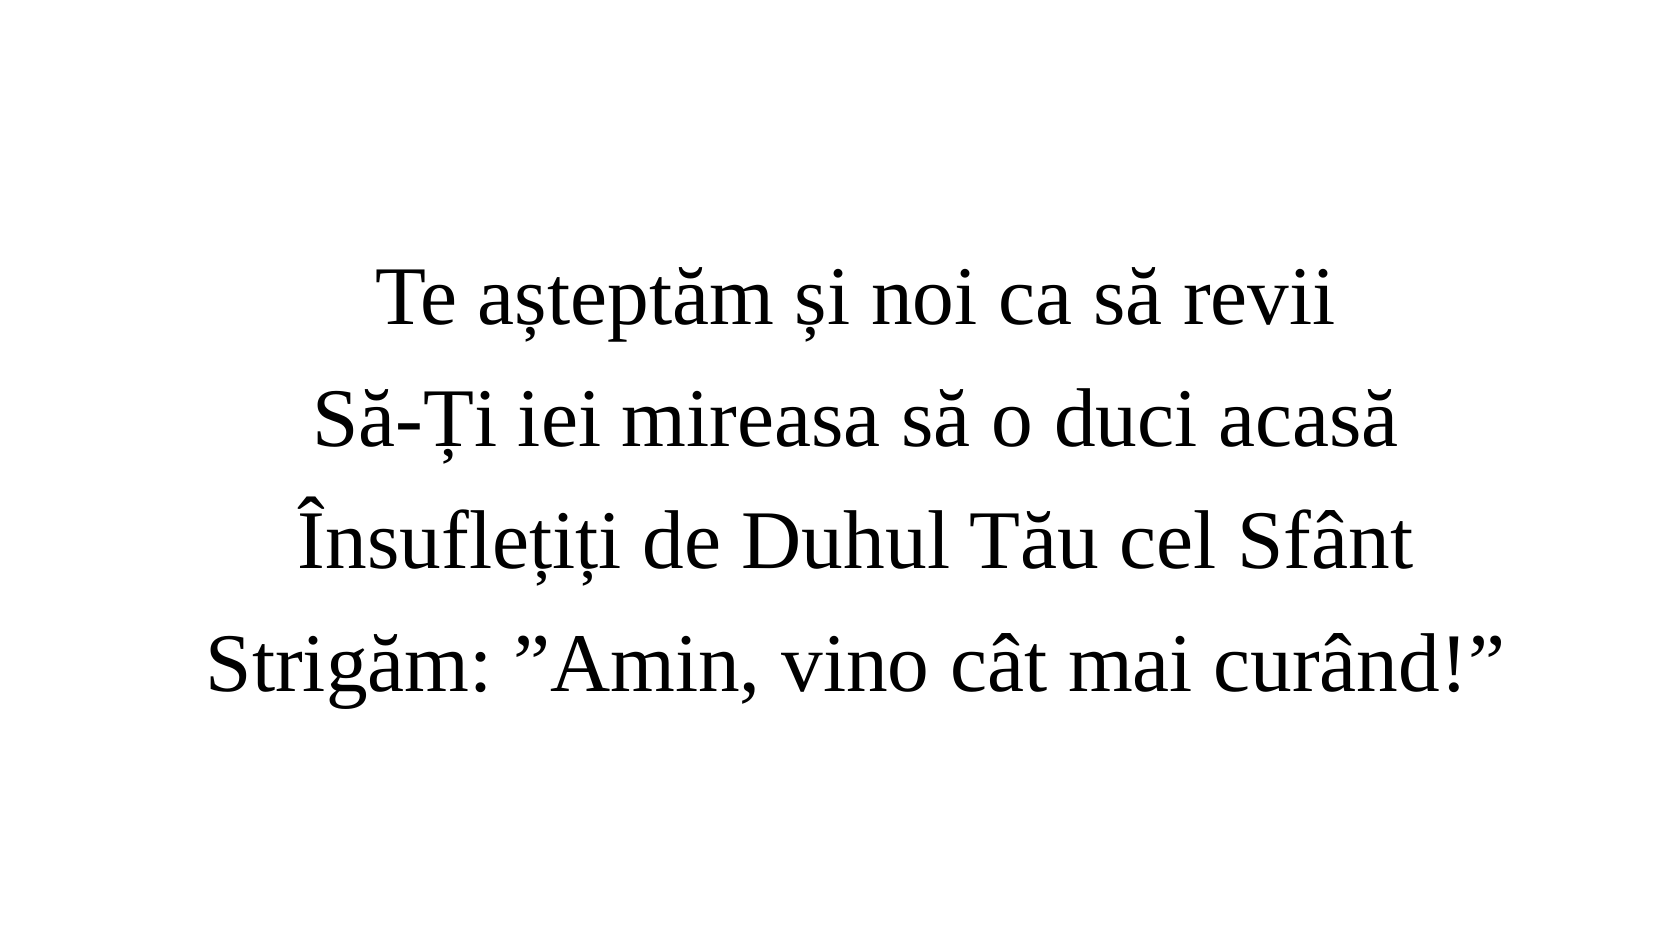

# Te așteptăm și noi ca să revii
Să-Ți iei mireasa să o duci acasă
Însuflețiți de Duhul Tău cel Sfânt
Strigăm: ”Amin, vino cât mai curând!”